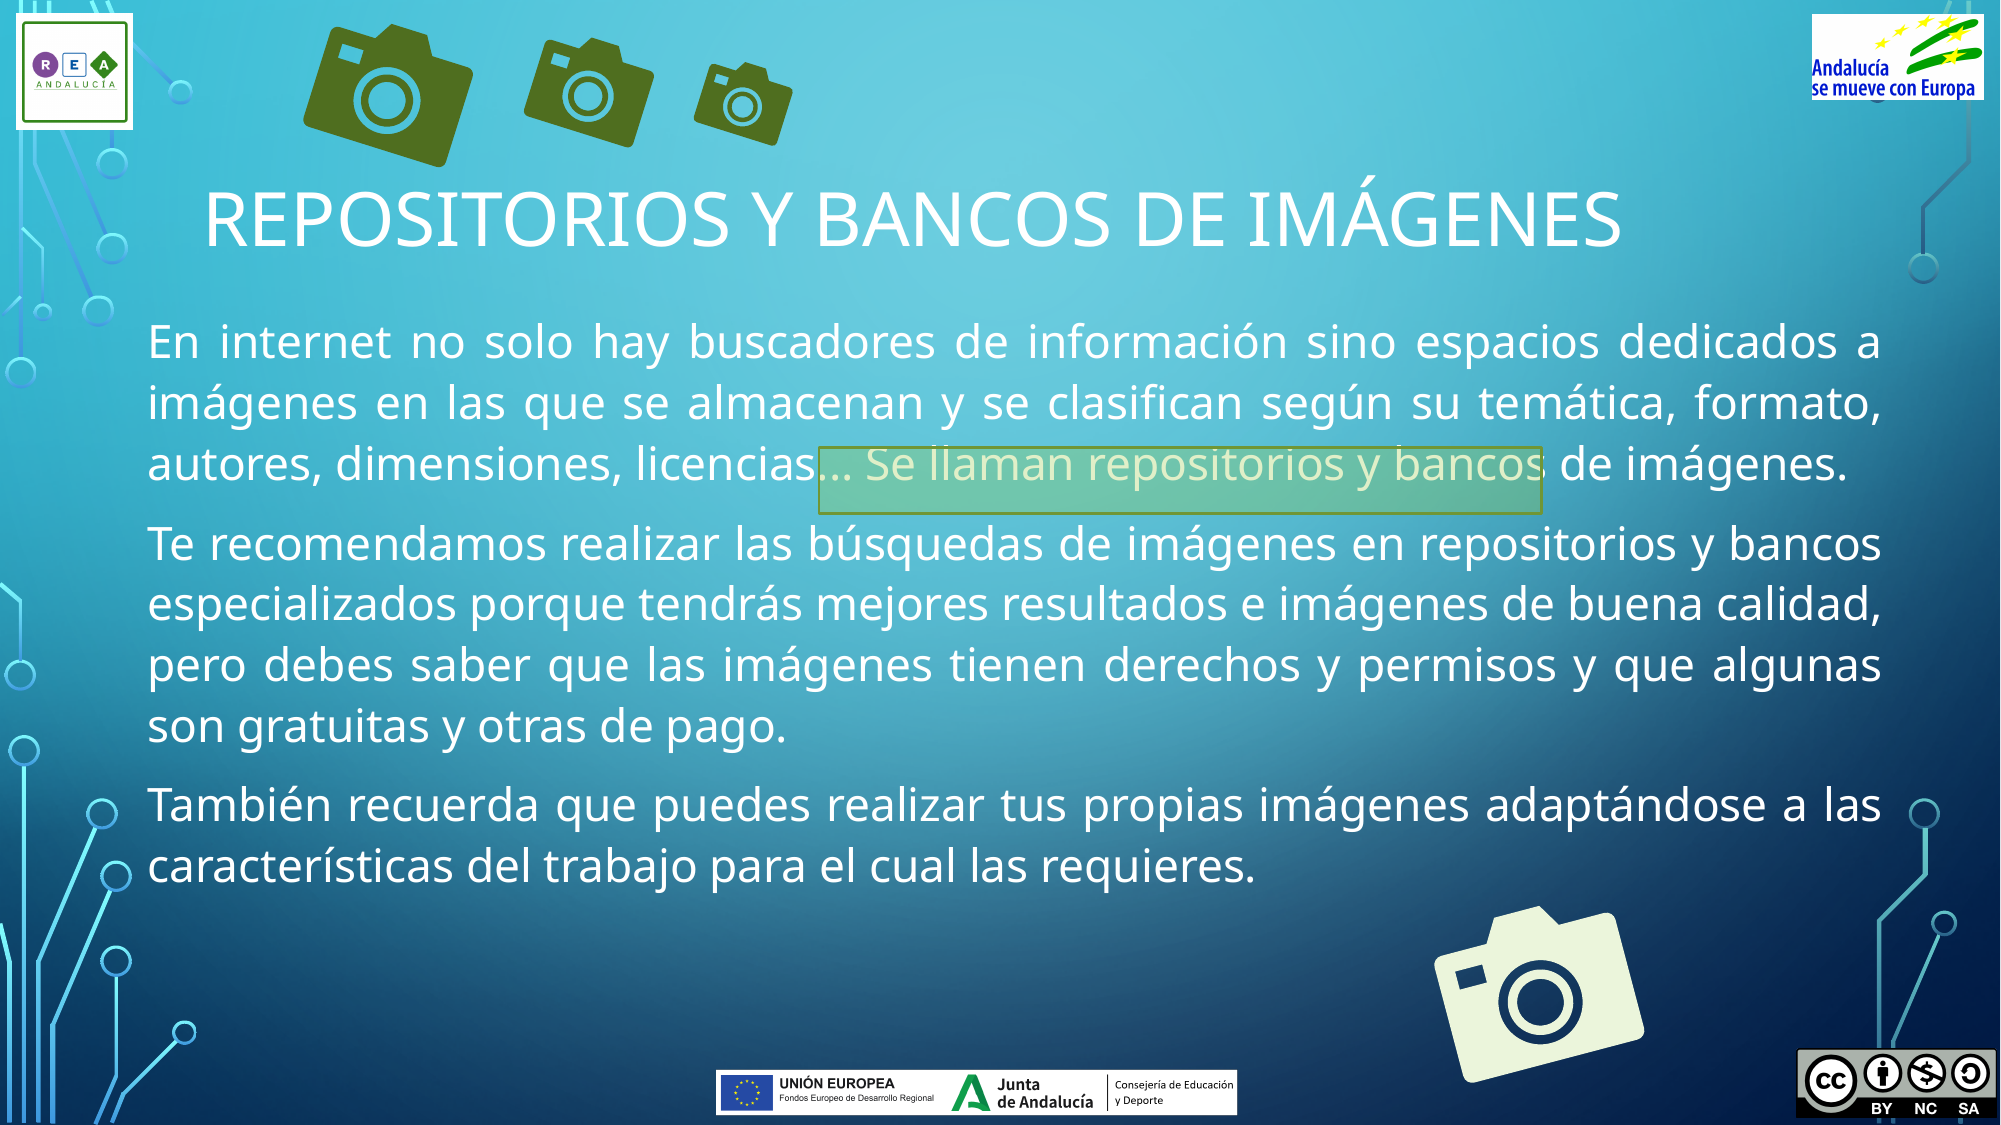

# Repositorios y bancos de imágenes
En internet no solo hay buscadores de información sino espacios dedicados a imágenes en las que se almacenan y se clasifican según su temática, formato, autores, dimensiones, licencias... Se llaman repositorios y bancos de imágenes.
Te recomendamos realizar las búsquedas de imágenes en repositorios y bancos especializados porque tendrás mejores resultados e imágenes de buena calidad, pero debes saber que las imágenes tienen derechos y permisos y que algunas son gratuitas y otras de pago.
También recuerda que puedes realizar tus propias imágenes adaptándose a las características del trabajo para el cual las requieres.